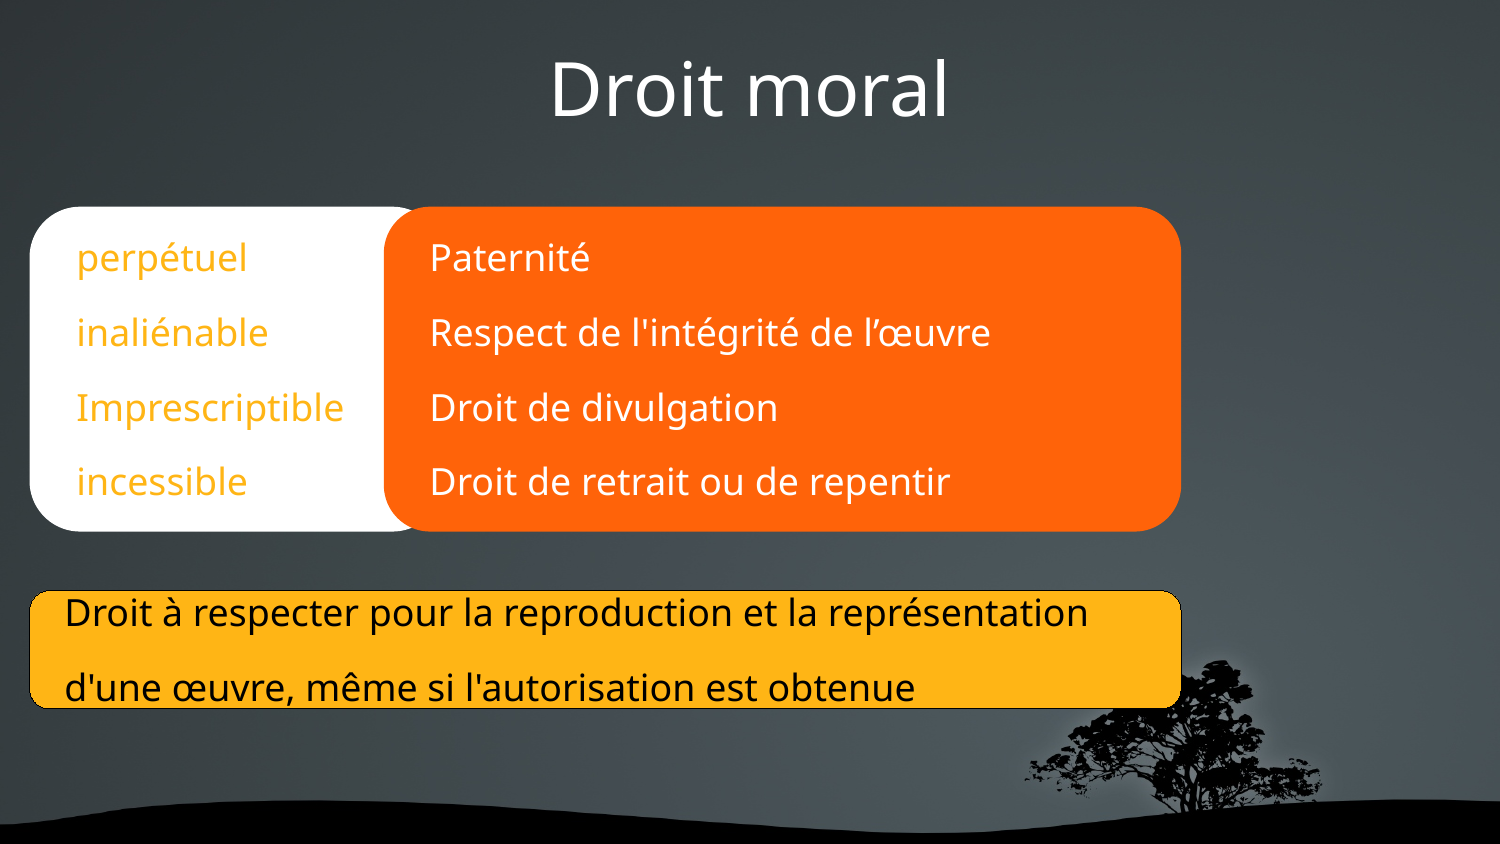

Droit moral
perpétuel
inaliénable
Imprescriptible
incessible
Paternité
Respect de l'intégrité de l’œuvre
Droit de divulgation
Droit de retrait ou de repentir
Droit à respecter pour la reproduction et la représentation
d'une œuvre, même si l'autorisation est obtenue